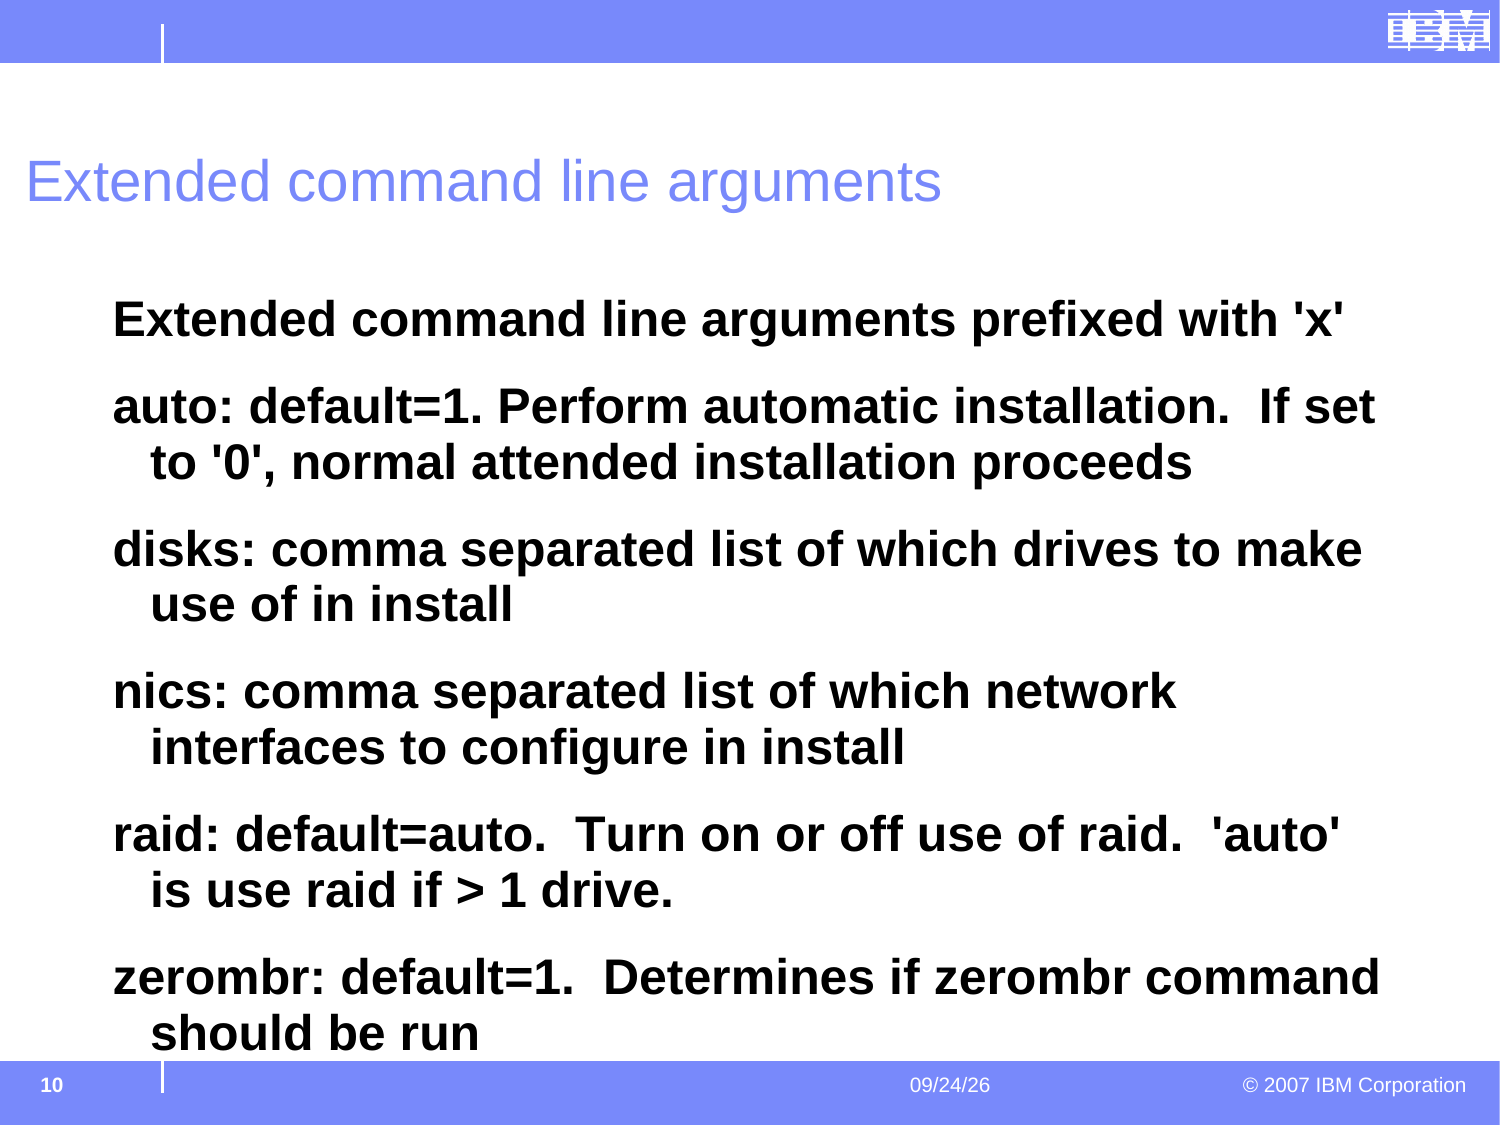

# Extended command line arguments
Extended command line arguments prefixed with 'x'
auto: default=1. Perform automatic installation. If set to '0', normal attended installation proceeds
disks: comma separated list of which drives to make use of in install
nics: comma separated list of which network interfaces to configure in install
raid: default=auto. Turn on or off use of raid. 'auto' is use raid if > 1 drive.
zerombr: default=1. Determines if zerombr command should be run
10